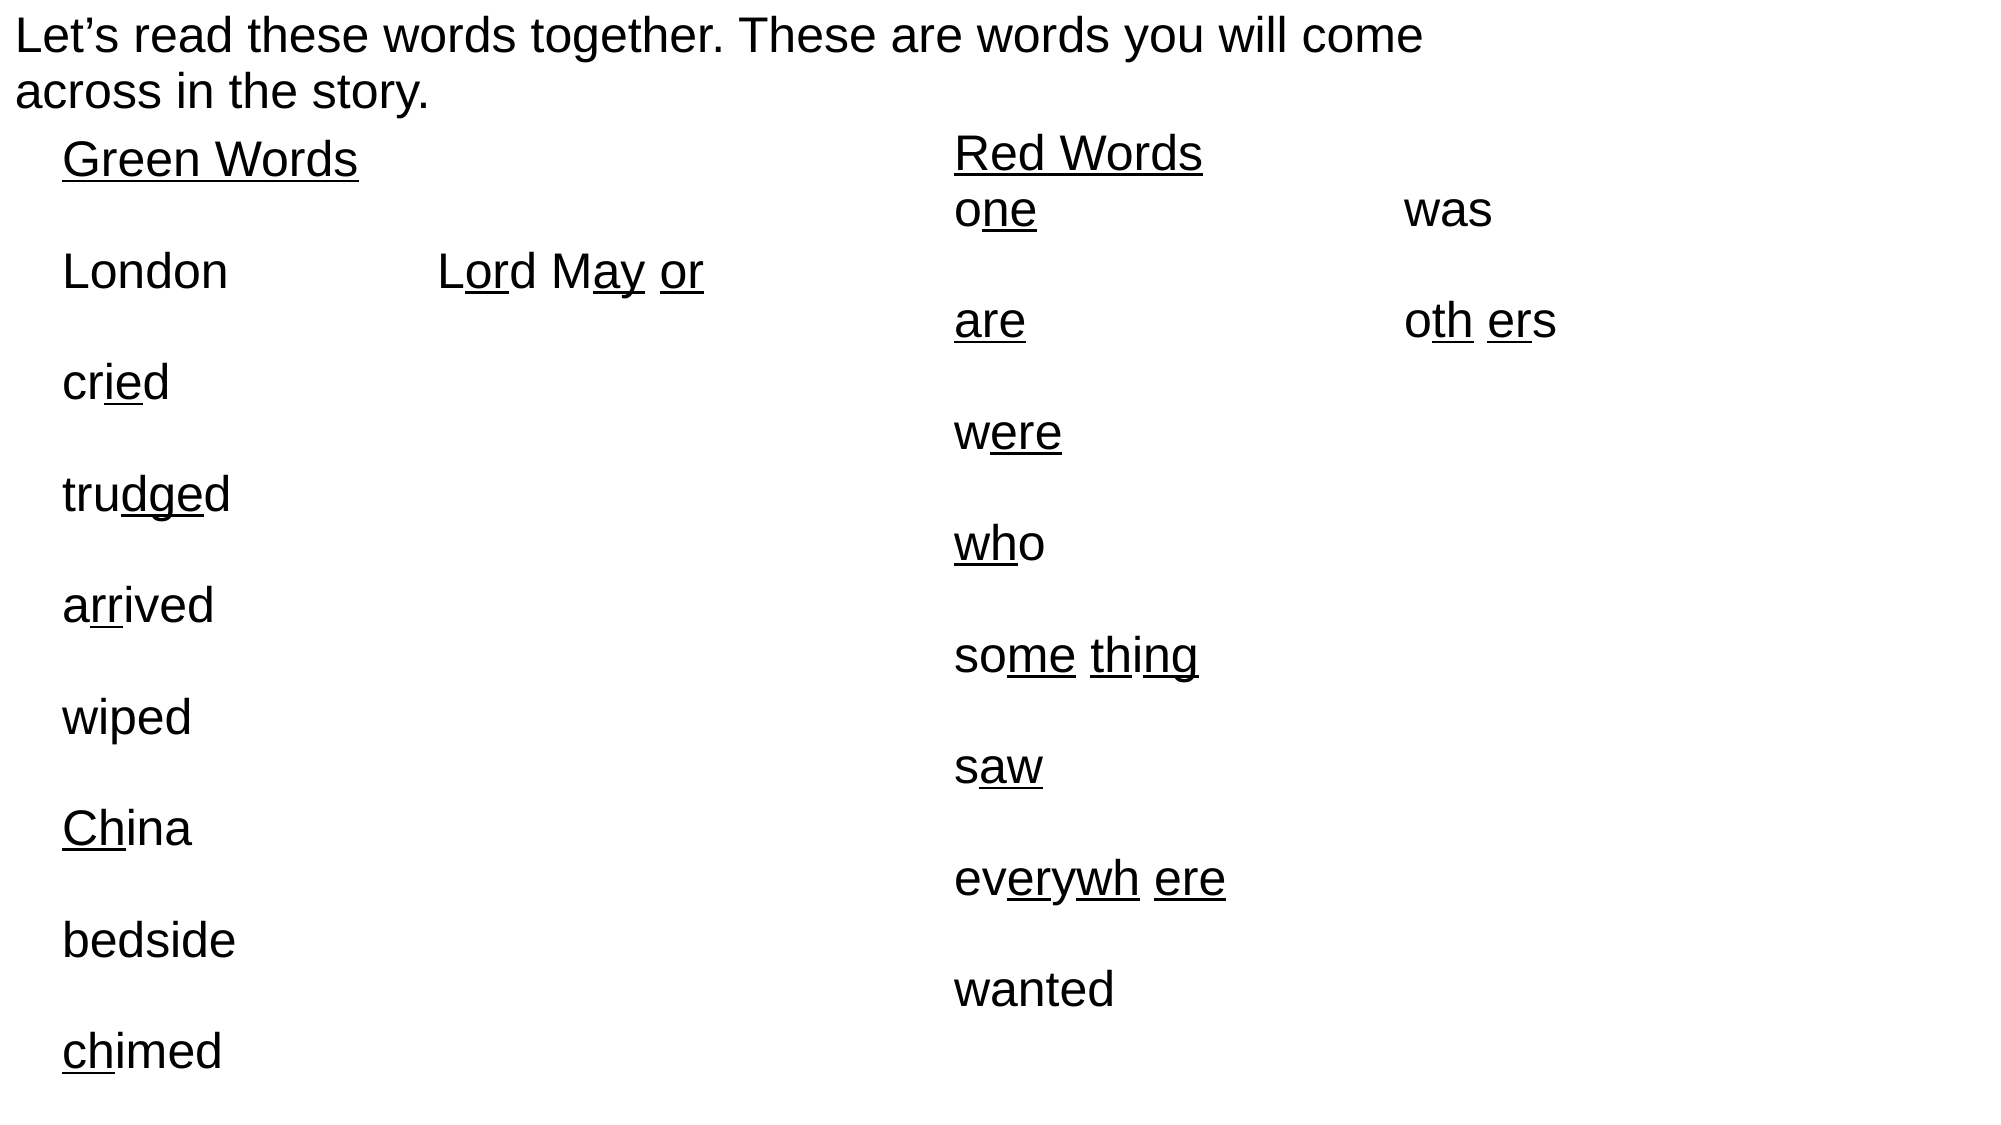

Let’s read these words together. These are words you will come across in the story.
Red Words
one					was
are						oth ers
were
who
some thing
saw
everywh ere
wanted
Green Words
London			Lord May or
cried
trudged
arrived
wiped
China
bedside
chimed